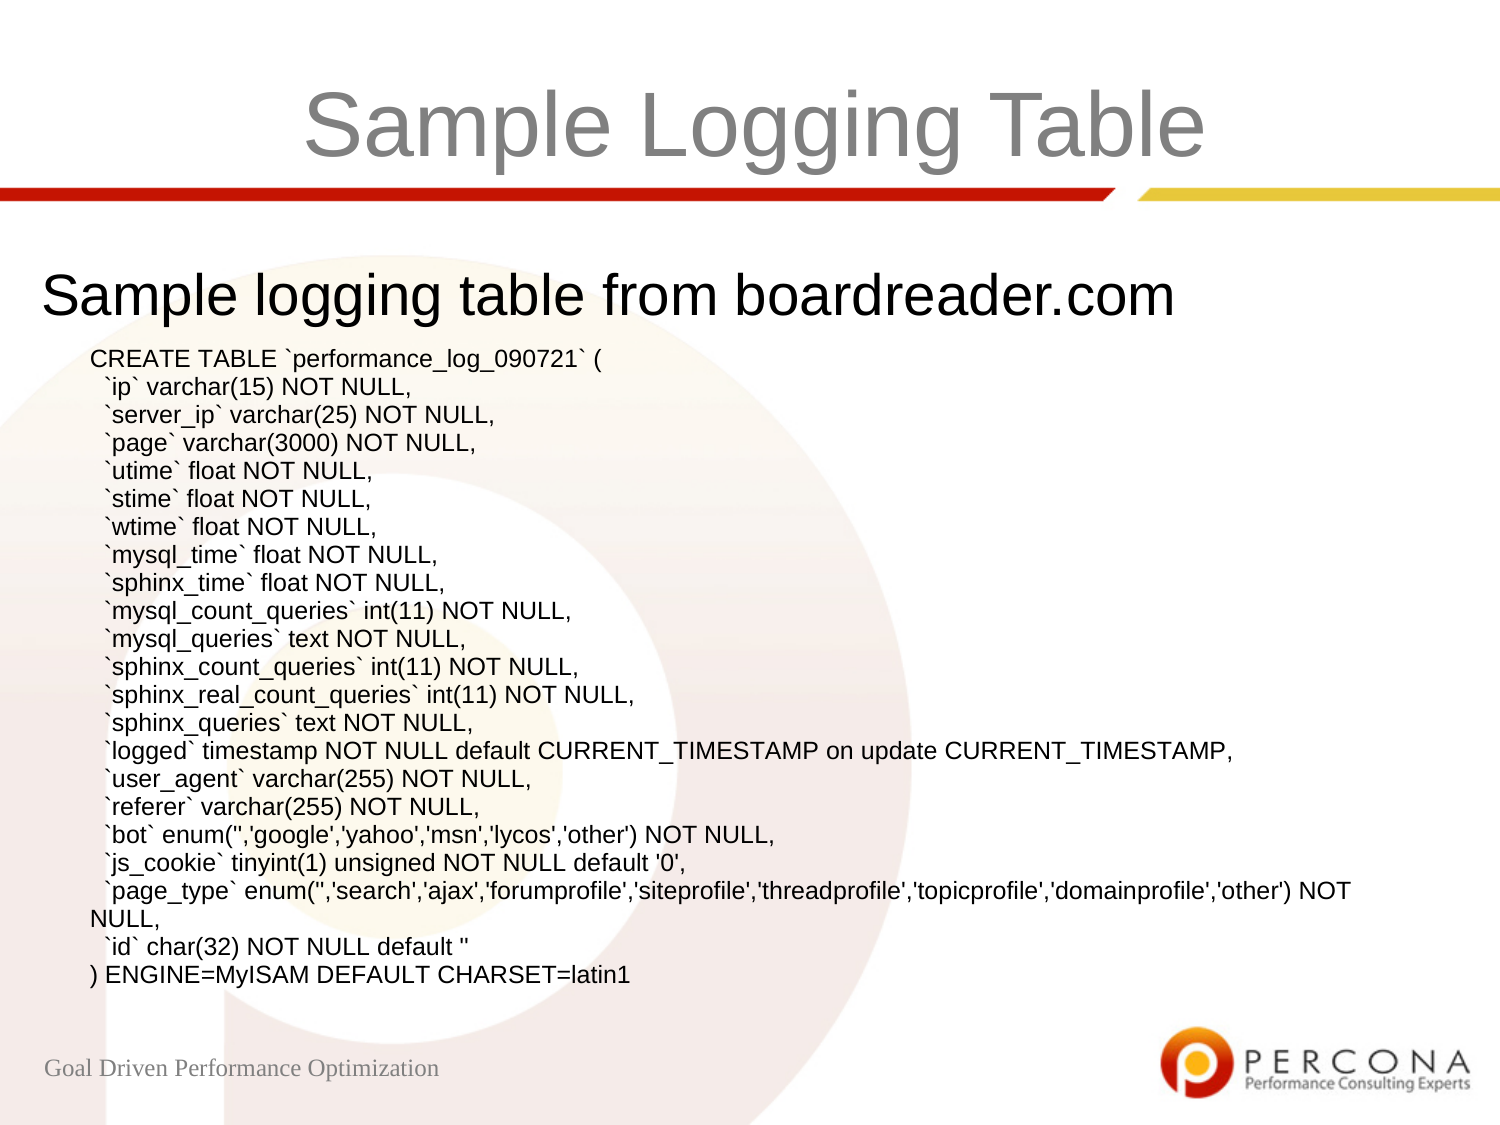

# Sample Logging Table
Sample logging table from boardreader.com
CREATE TABLE `performance_log_090721` (
 `ip` varchar(15) NOT NULL,
 `server_ip` varchar(25) NOT NULL,
 `page` varchar(3000) NOT NULL,
 `utime` float NOT NULL,
 `stime` float NOT NULL,
 `wtime` float NOT NULL,
 `mysql_time` float NOT NULL,
 `sphinx_time` float NOT NULL,
 `mysql_count_queries` int(11) NOT NULL,
 `mysql_queries` text NOT NULL,
 `sphinx_count_queries` int(11) NOT NULL,
 `sphinx_real_count_queries` int(11) NOT NULL,
 `sphinx_queries` text NOT NULL,
 `logged` timestamp NOT NULL default CURRENT_TIMESTAMP on update CURRENT_TIMESTAMP,
 `user_agent` varchar(255) NOT NULL,
 `referer` varchar(255) NOT NULL,
 `bot` enum('','google','yahoo','msn','lycos','other') NOT NULL,
 `js_cookie` tinyint(1) unsigned NOT NULL default '0',
 `page_type` enum('','search','ajax','forumprofile','siteprofile','threadprofile','topicprofile','domainprofile','other') NOT NULL,
 `id` char(32) NOT NULL default ''
) ENGINE=MyISAM DEFAULT CHARSET=latin1